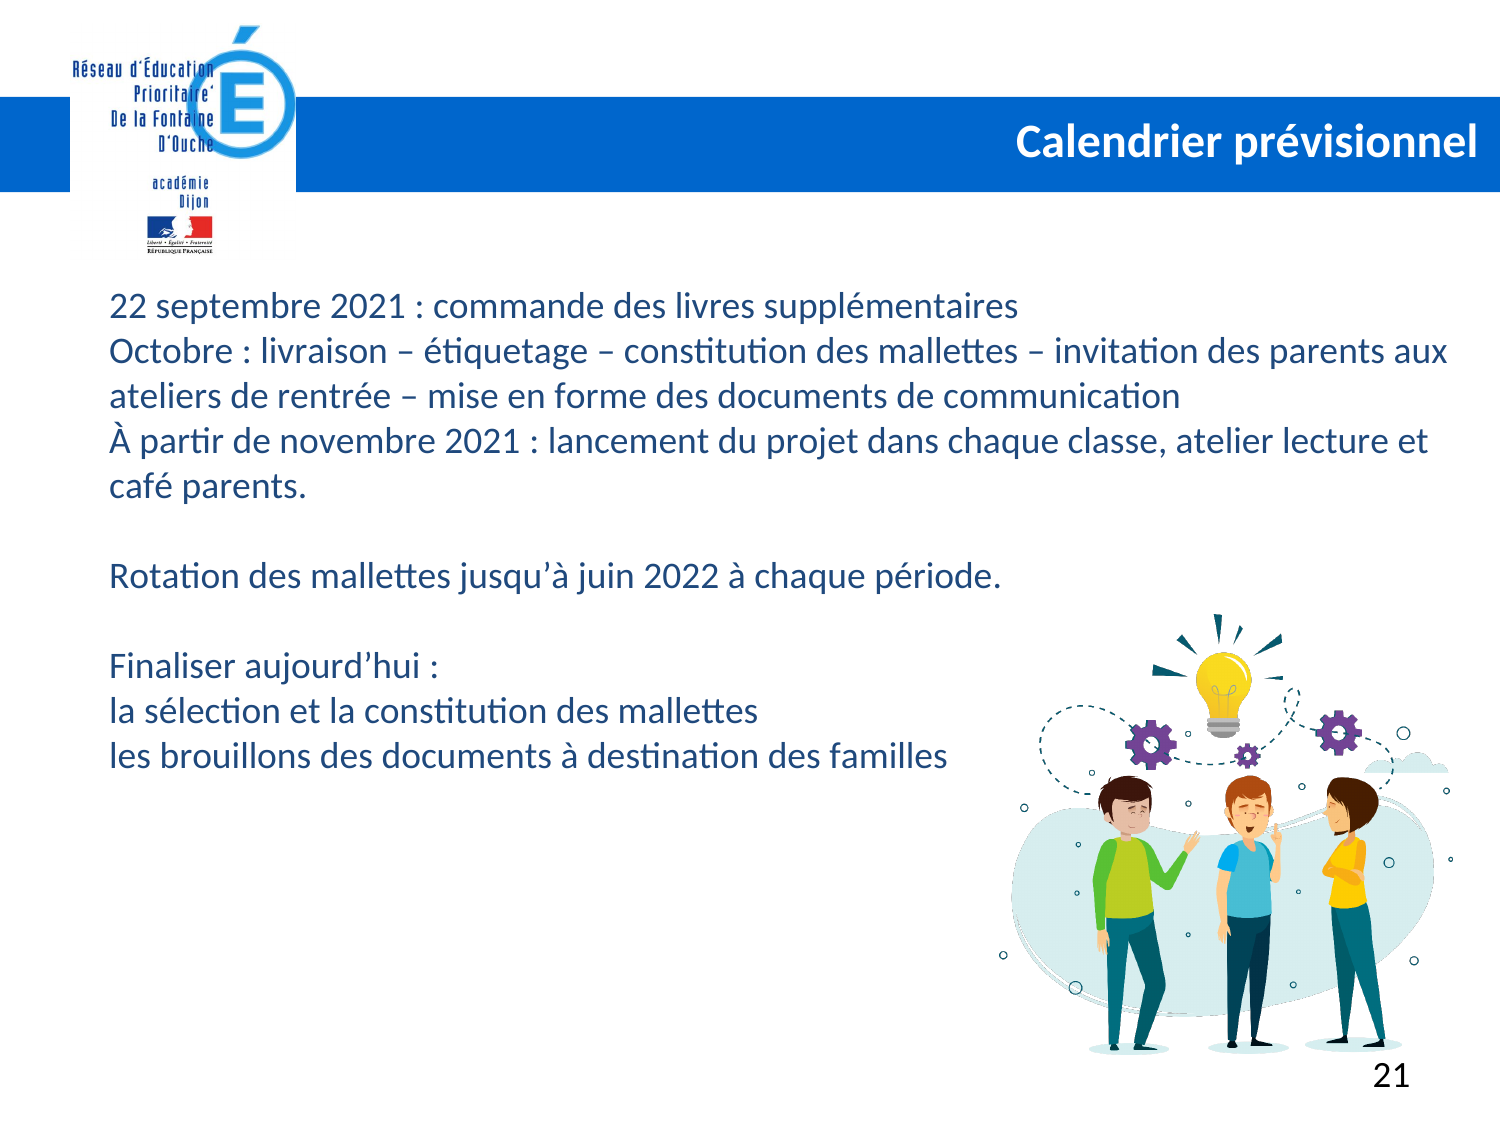

Calendrier prévisionnel
22 septembre 2021 : commande des livres supplémentaires
Octobre : livraison – étiquetage – constitution des mallettes – invitation des parents aux ateliers de rentrée – mise en forme des documents de communication
À partir de novembre 2021 : lancement du projet dans chaque classe, atelier lecture et café parents.
Rotation des mallettes jusqu’à juin 2022 à chaque période.
Finaliser aujourd’hui :
la sélection et la constitution des mallettes
les brouillons des documents à destination des familles